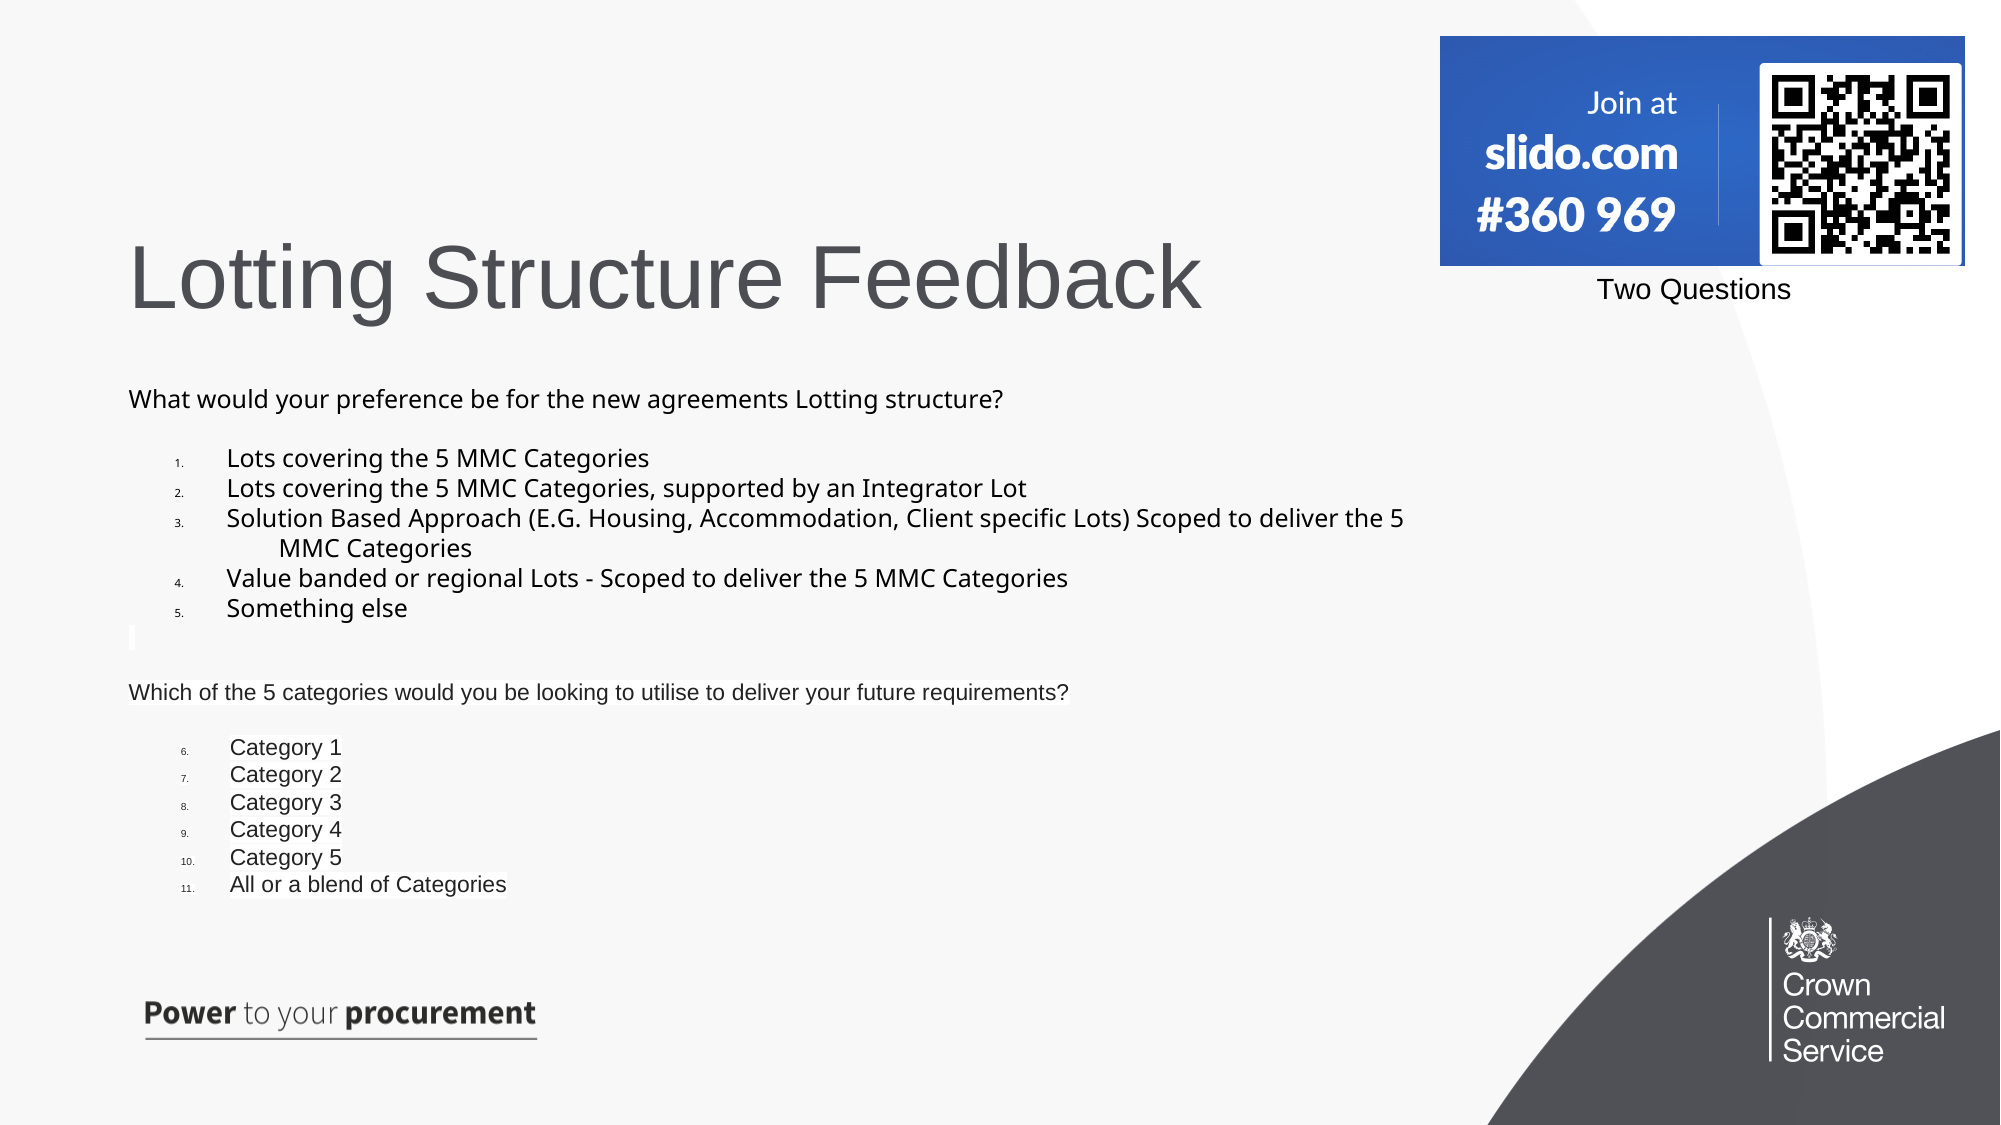

# Lotting Structure Feedback
Two Questions
What would your preference be for the new agreements Lotting structure?
Lots covering the 5 MMC Categories
Lots covering the 5 MMC Categories, supported by an Integrator Lot
Solution Based Approach (E.G. Housing, Accommodation, Client specific Lots) Scoped to deliver the 5 MMC Categories
Value banded or regional Lots - Scoped to deliver the 5 MMC Categories
Something else
Which of the 5 categories would you be looking to utilise to deliver your future requirements?
Category 1
Category 2
Category 3
Category 4
Category 5
All or a blend of Categories